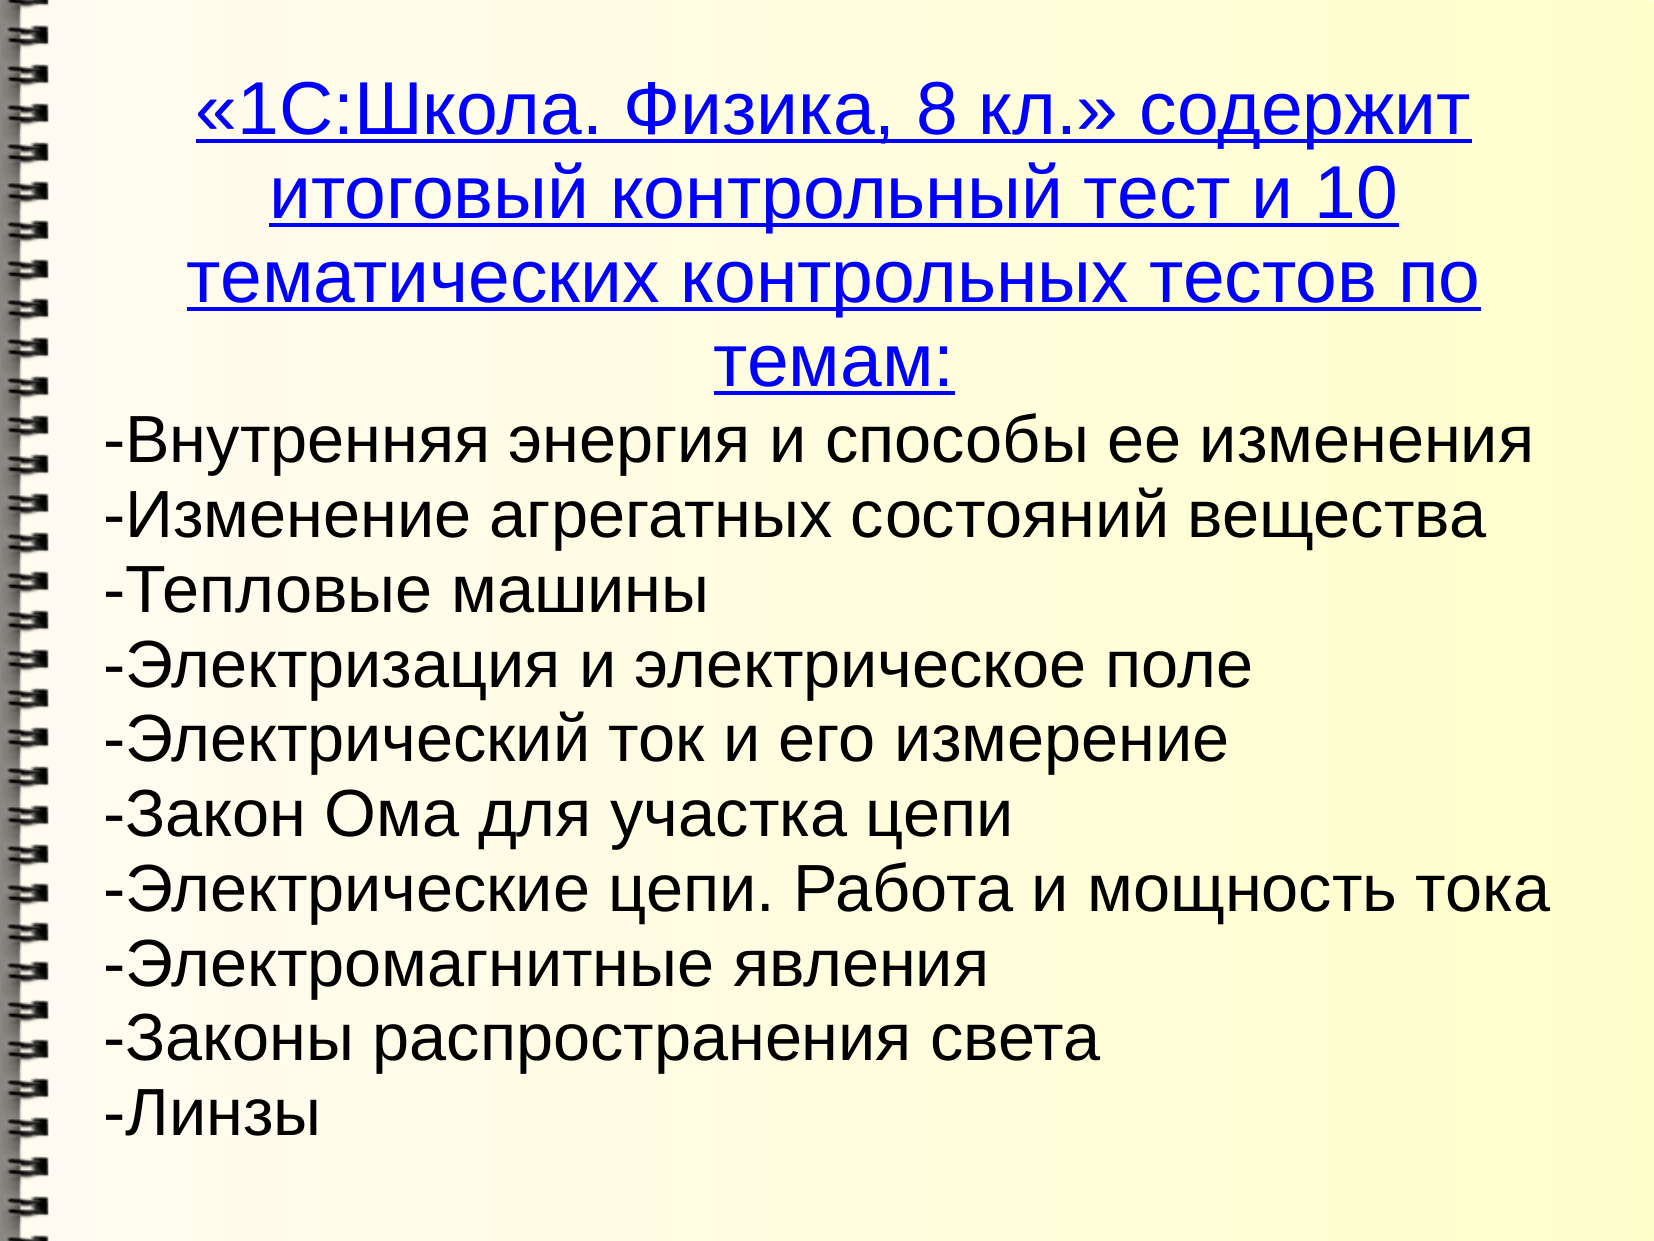

«1С:Школа. Физика, 8 кл.» содержит итоговый контрольный тест и 10 тематических контрольных тестов по темам:
-Внутренняя энергия и способы ее изменения
-Изменение агрегатных состояний вещества
-Тепловые машины
-Электризация и электрическое поле
-Электрический ток и его измерение
-Закон Ома для участка цепи
-Электрические цепи. Работа и мощность тока
-Электромагнитные явления
-Законы распространения света
-Линзы